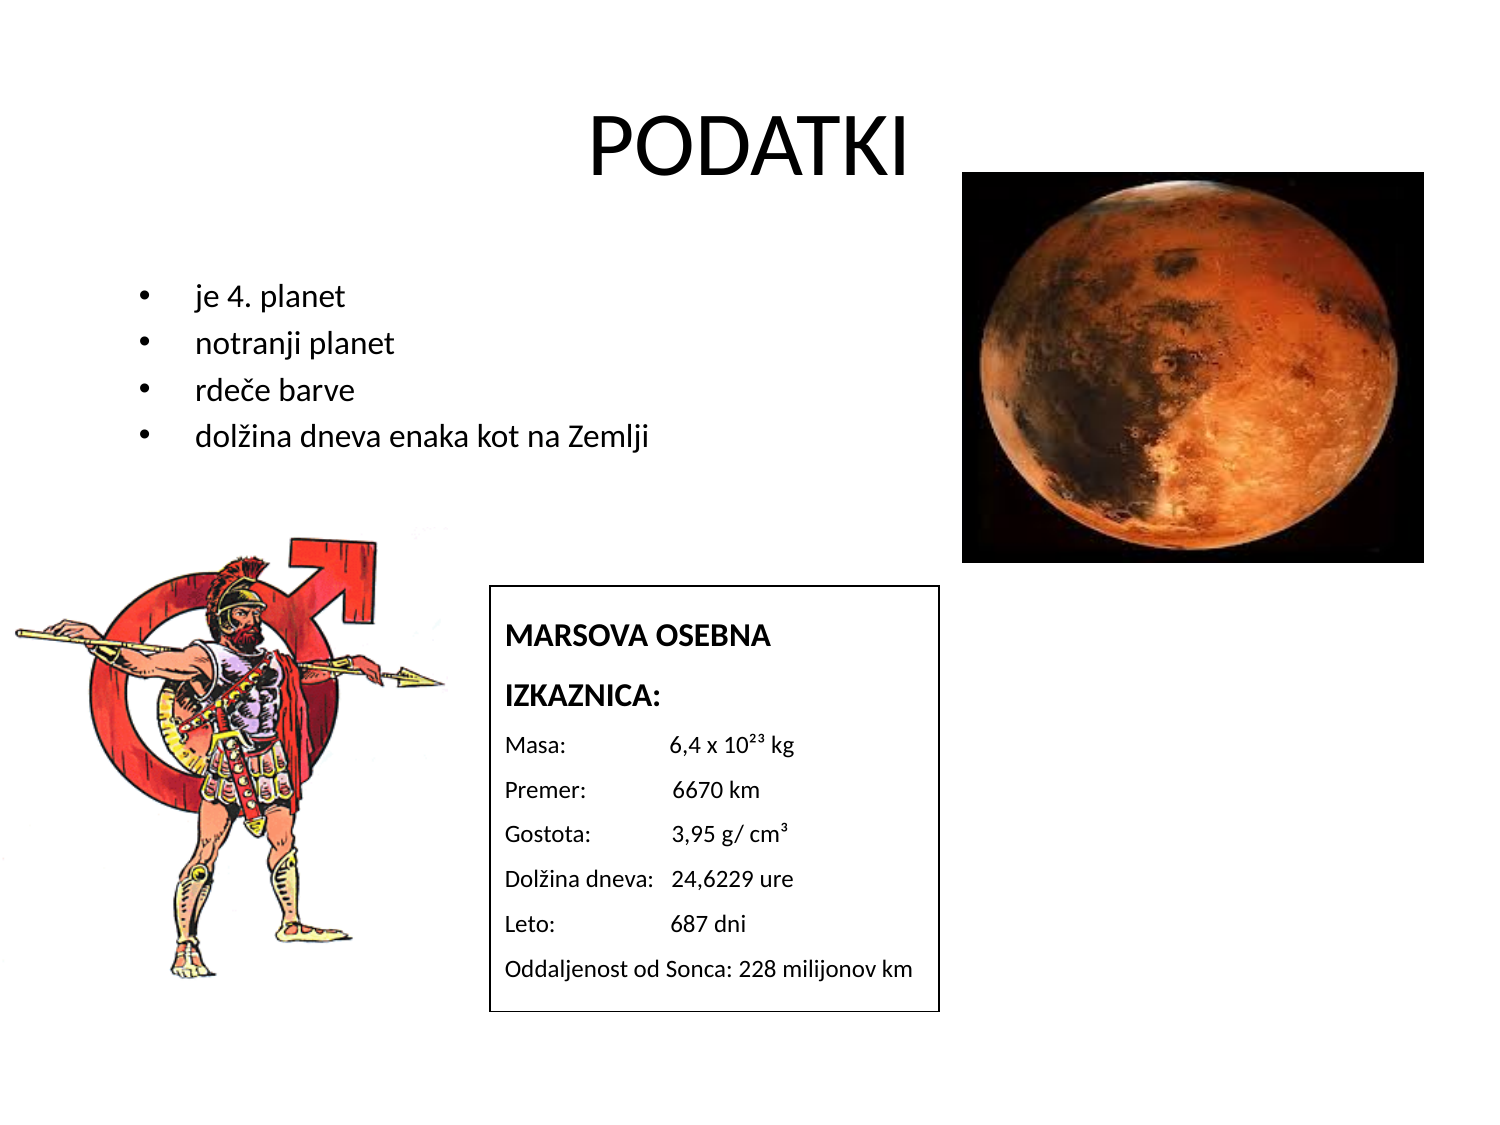

# PODATKI
je 4. planet
notranji planet
rdeče barve
dolžina dneva enaka kot na Zemlji
MARSOVA OSEBNA IZKAZNICA:
Masa: 6,4 x 10²³ kg
Premer: 6670 km
Gostota: 3,95 g/ cm³
Dolžina dneva: 24,6229 ure
Leto: 687 dni
Oddaljenost od Sonca: 228 milijonov km